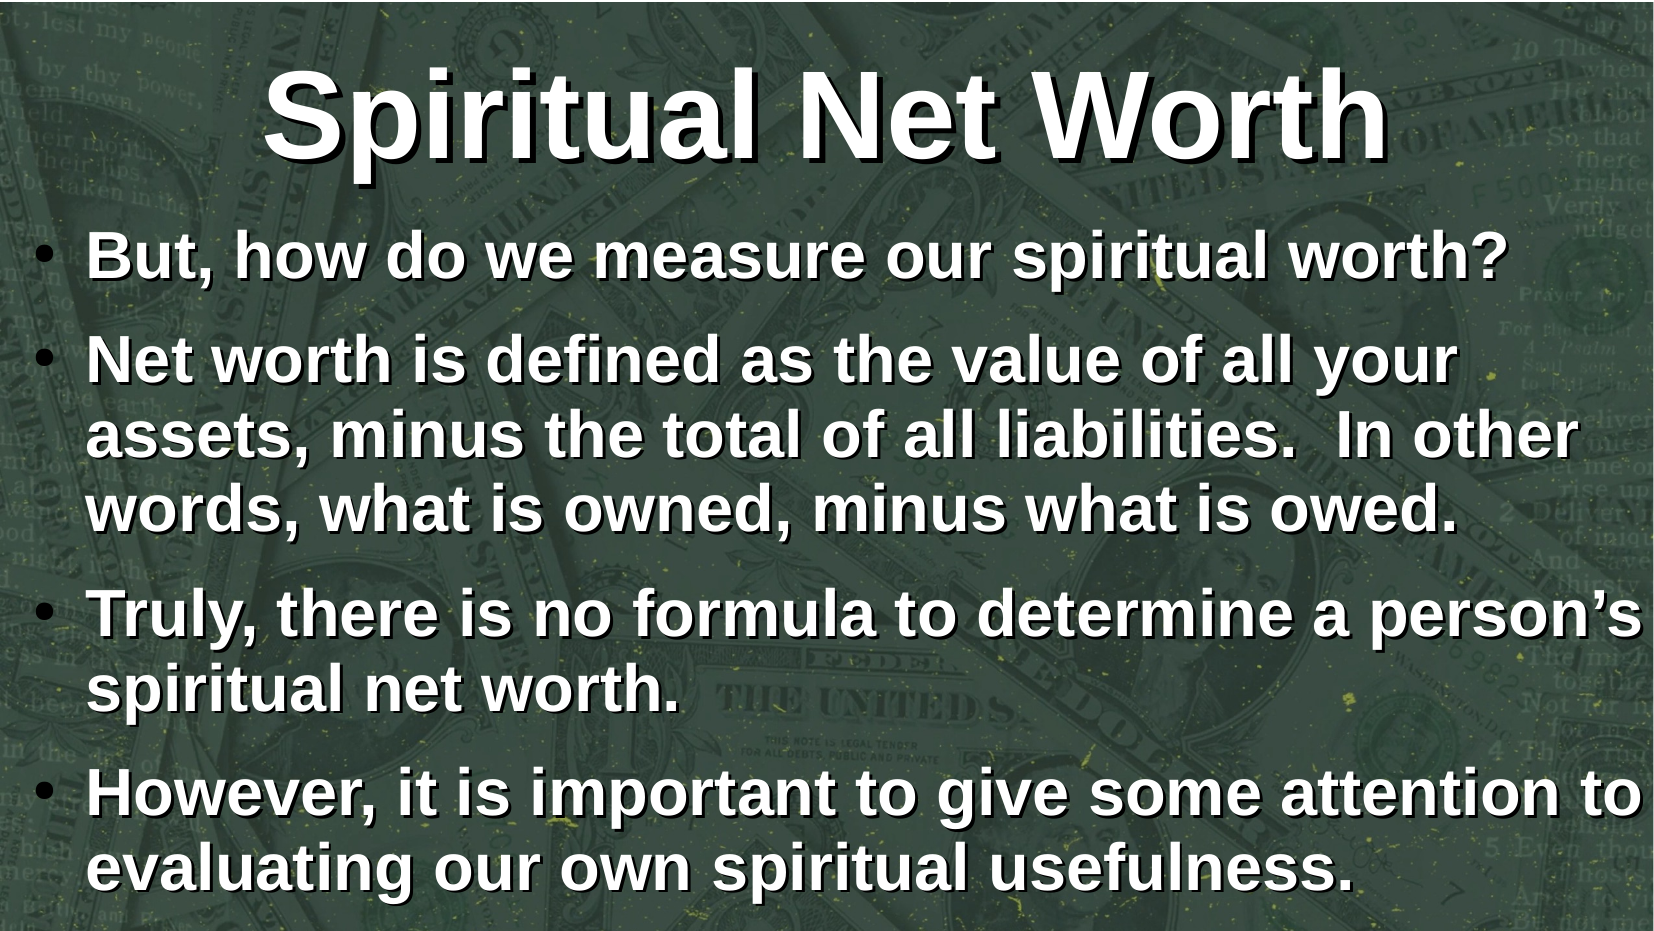

# Spiritual Net Worth
But, how do we measure our spiritual worth?
Net worth is defined as the value of all your assets, minus the total of all liabilities. In other words, what is owned, minus what is owed.
Truly, there is no formula to determine a person’s spiritual net worth.
However, it is important to give some attention to evaluating our own spiritual usefulness.